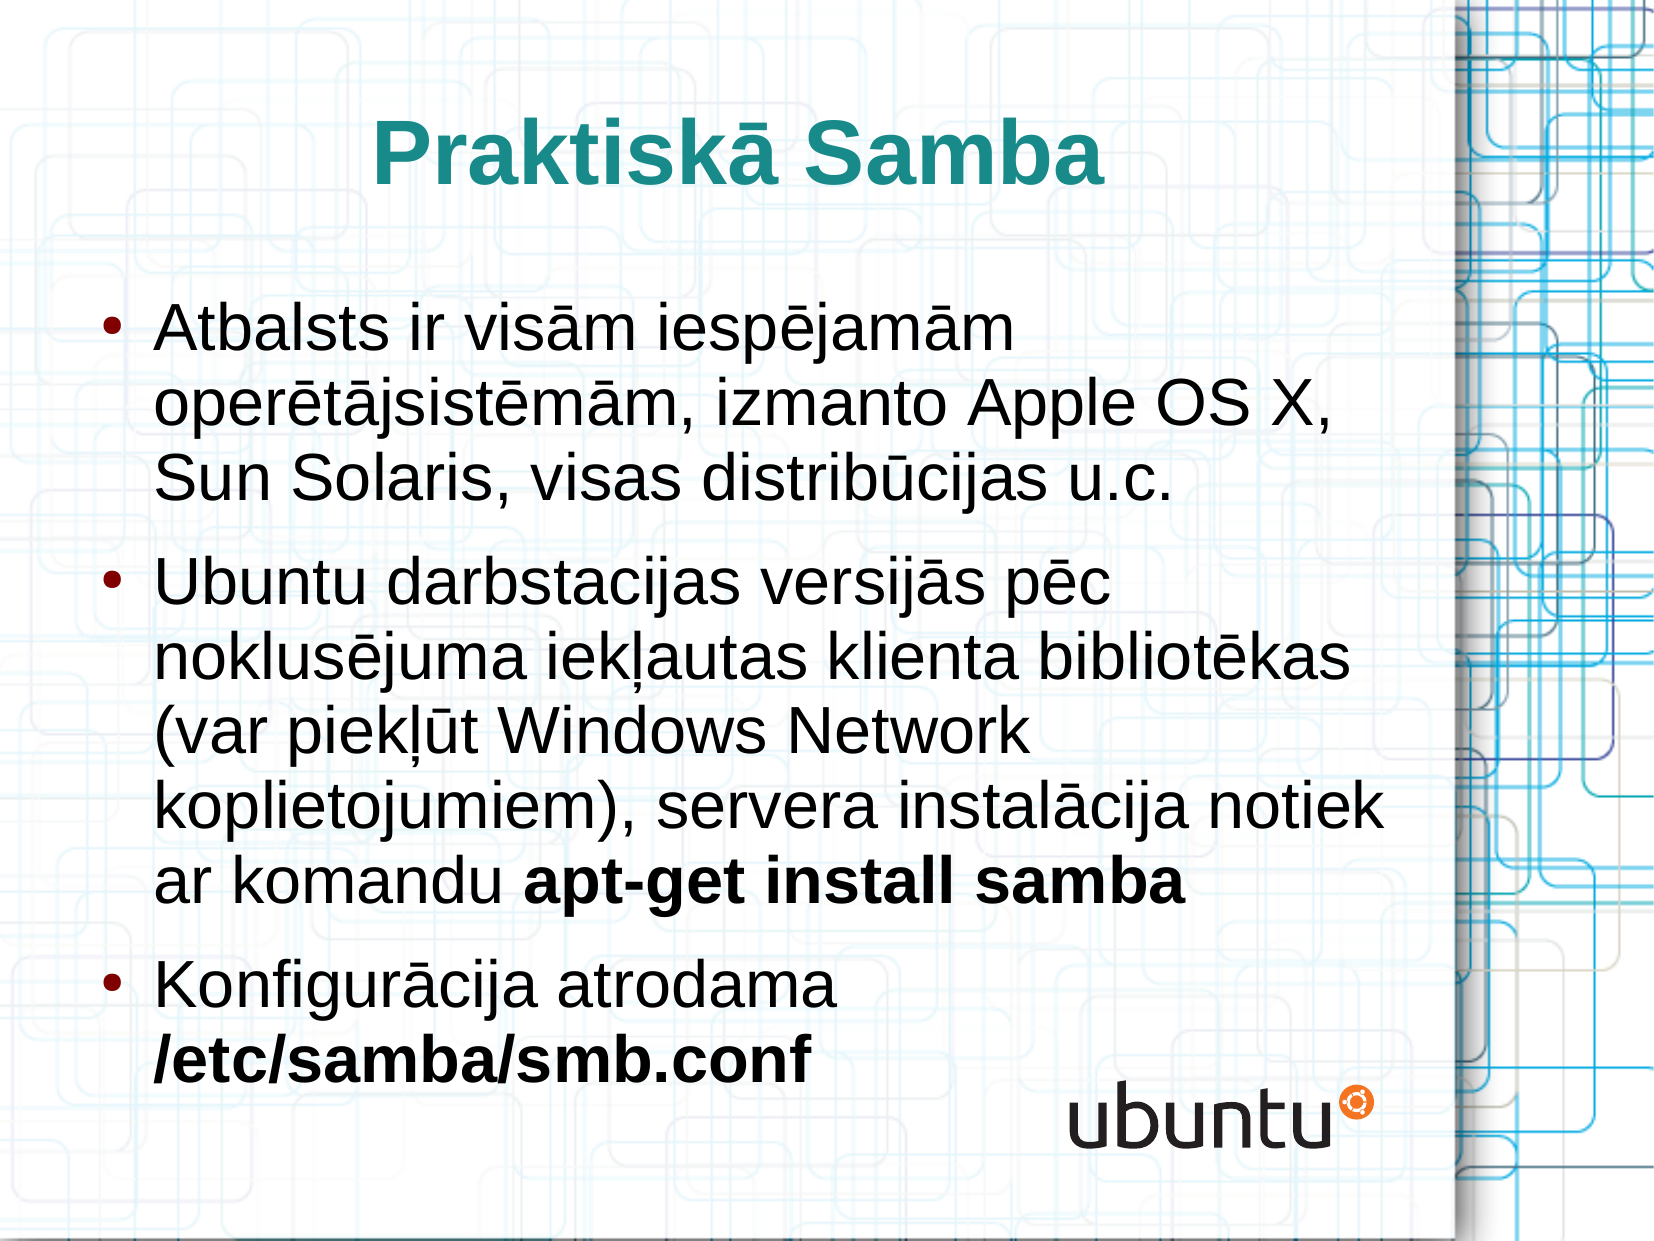

# Praktiskā Samba
Atbalsts ir visām iespējamām operētājsistēmām, izmanto Apple OS X, Sun Solaris, visas distribūcijas u.c.
Ubuntu darbstacijas versijās pēc noklusējuma iekļautas klienta bibliotēkas (var piekļūt Windows Network koplietojumiem), servera instalācija notiek ar komandu apt-get install samba
Konfigurācija atrodama /etc/samba/smb.conf